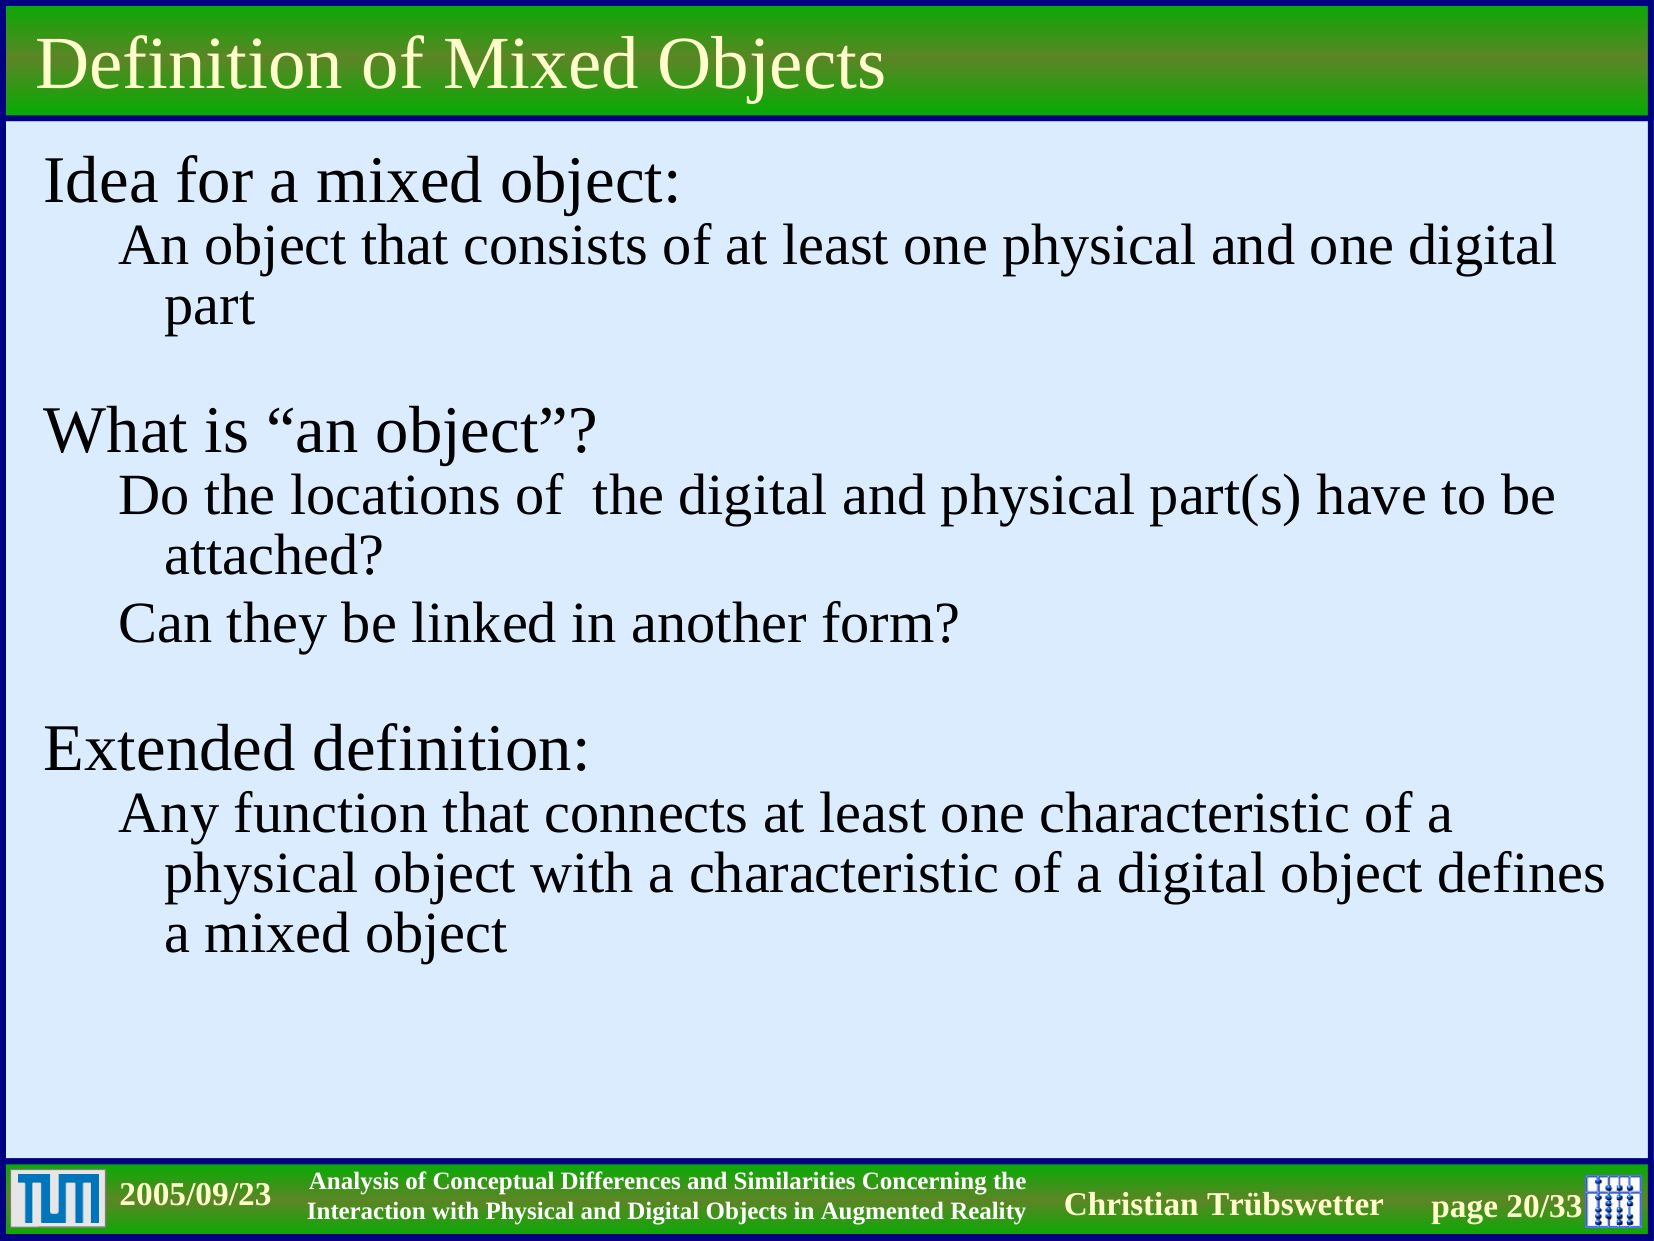

# Definition of Mixed Objects
Idea for a mixed object:
An object that consists of at least one physical and one digital part
What is “an object”?
Do the locations of the digital and physical part(s) have to be attached?
Can they be linked in another form?
Extended definition:
Any function that connects at least one characteristic of a physical object with a characteristic of a digital object defines a mixed object